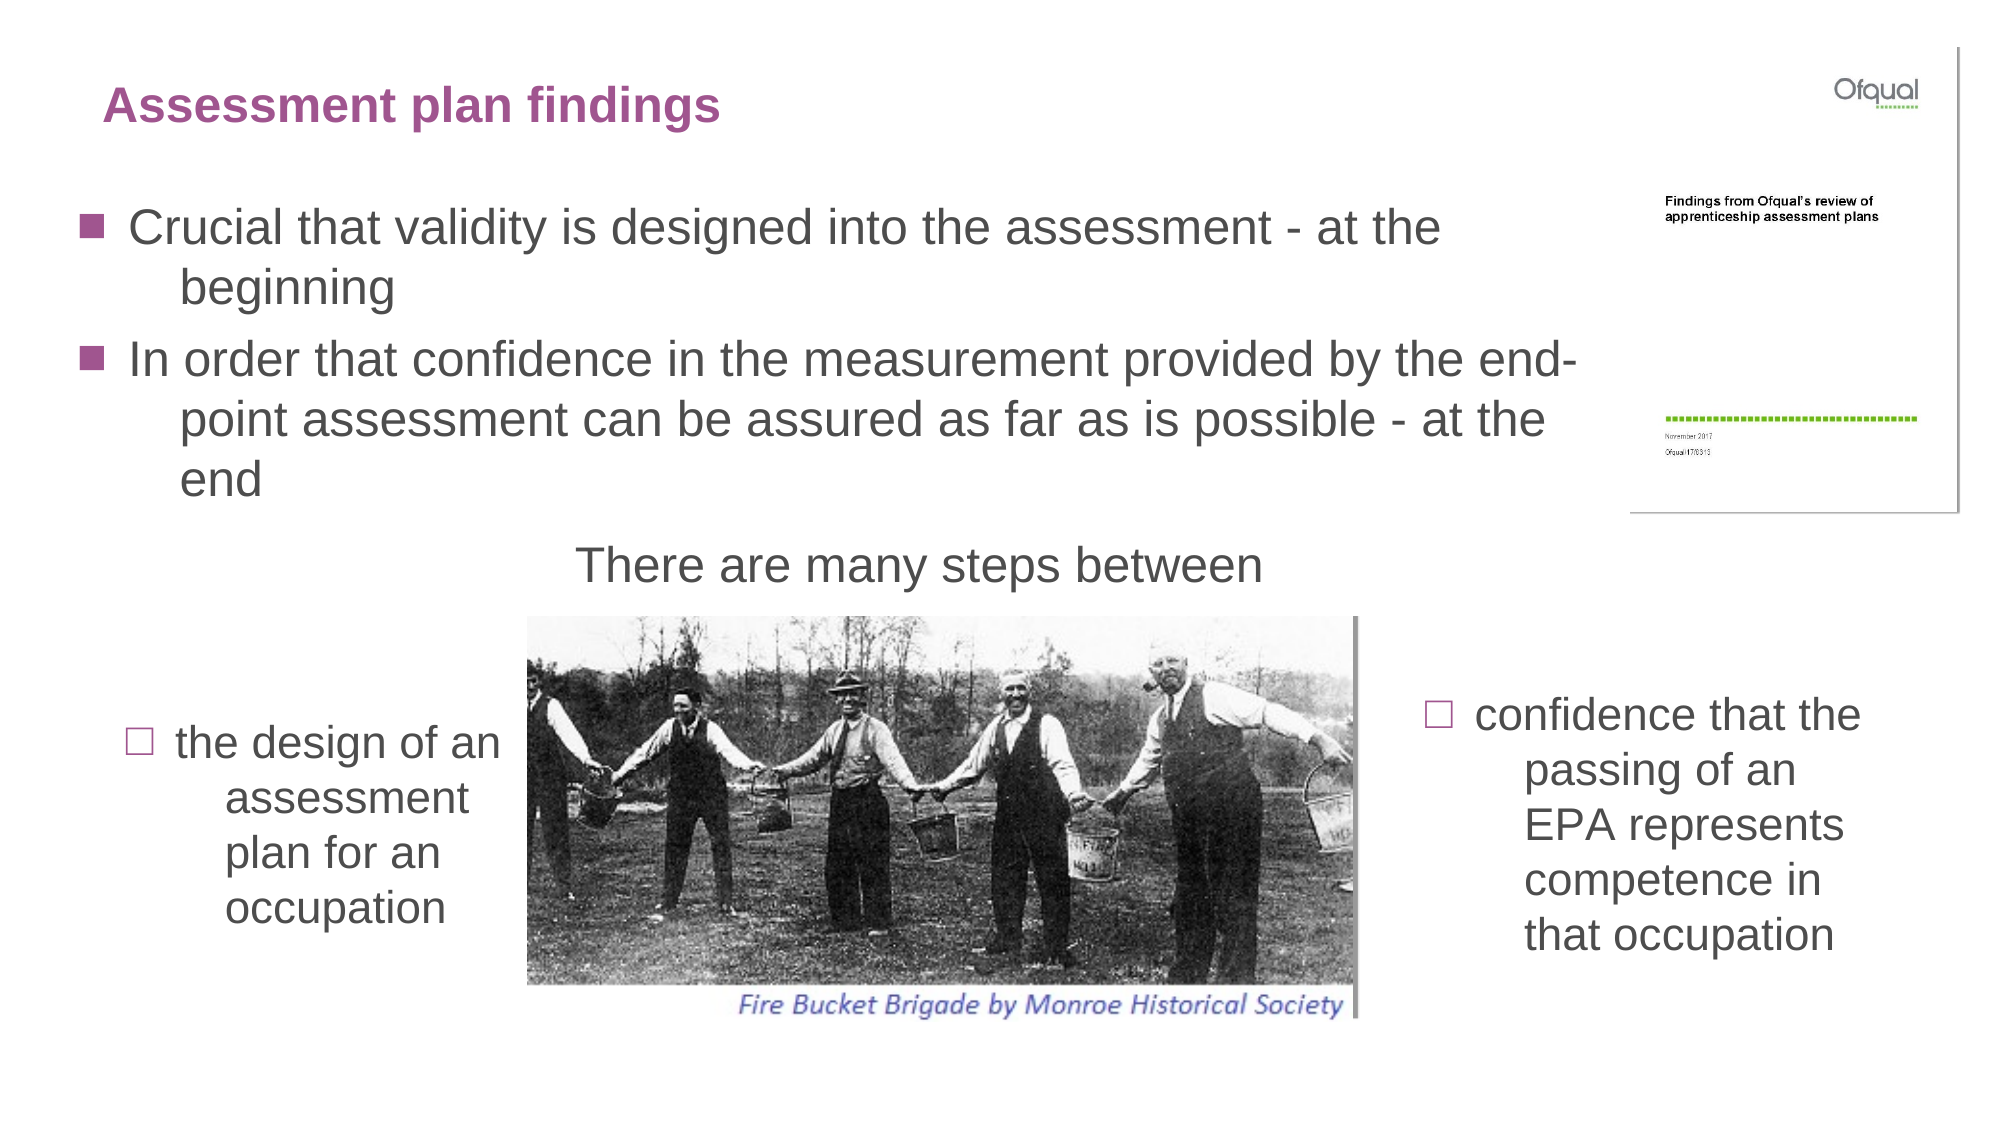

# Assessment plan findings
Crucial that validity is designed into the assessment - at the beginning
In order that confidence in the measurement provided by the end-point assessment can be assured as far as is possible - at the end
There are many steps between
confidence that the passing of an EPA represents competence in that occupation
the design of an assessment plan for an occupation